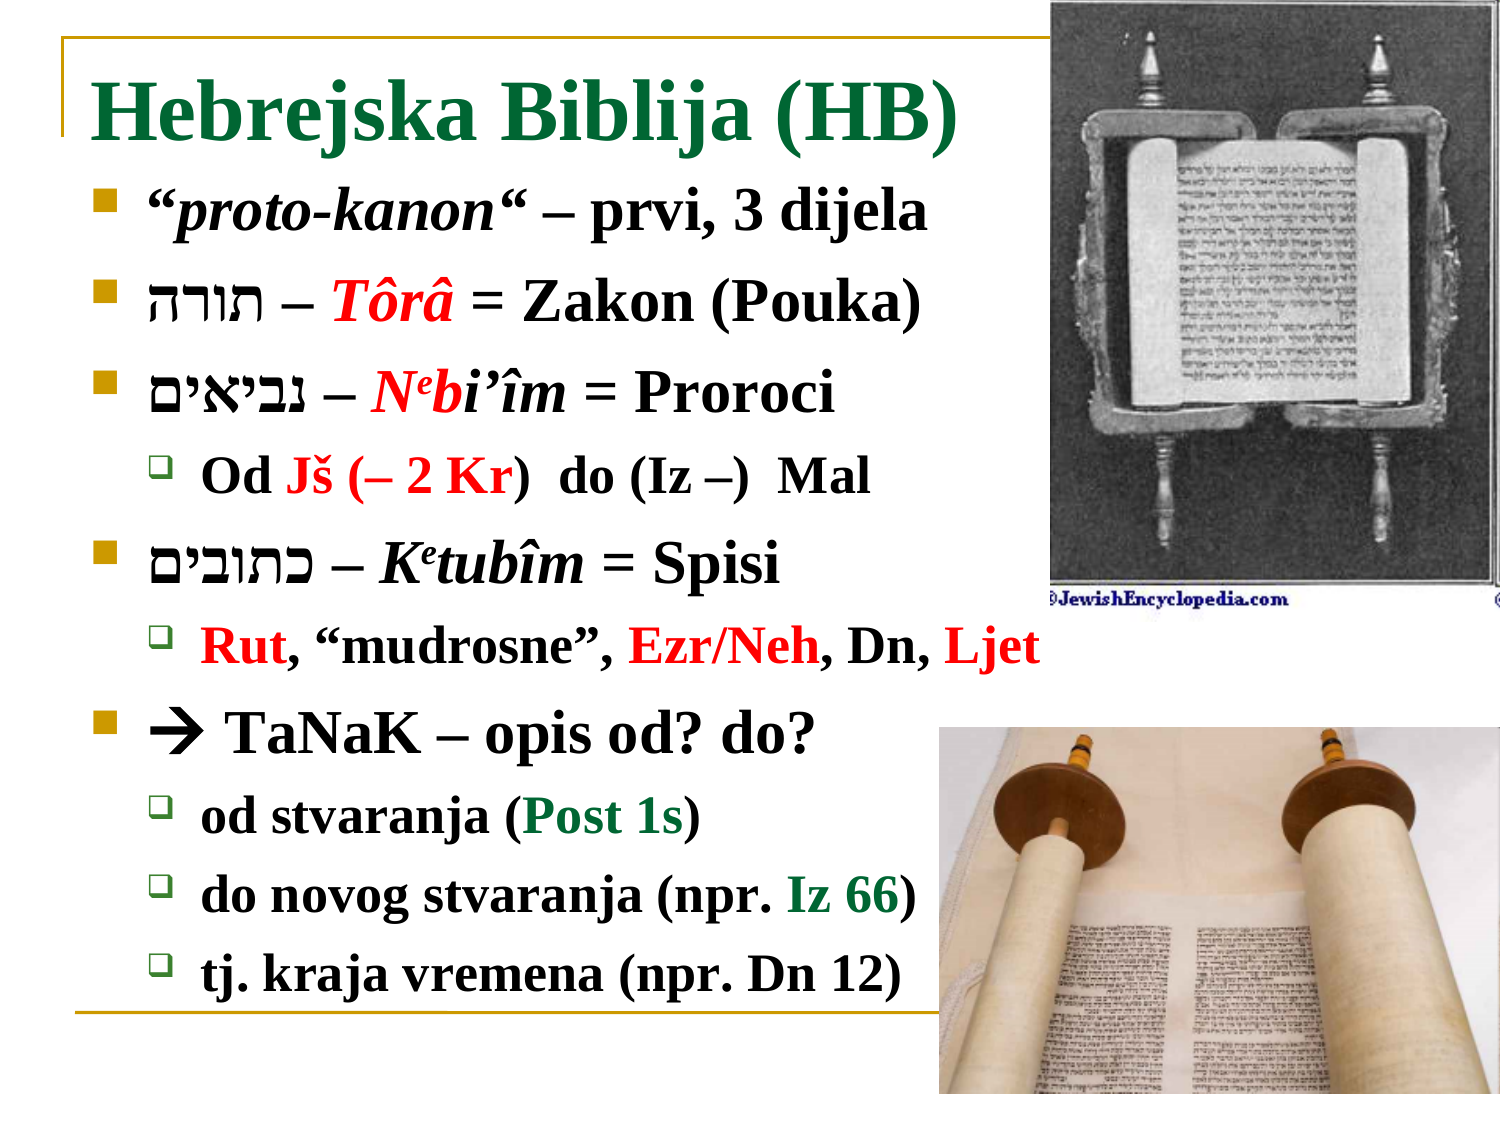

Hebrejska Biblija (HB)
“proto-kanon“ – prvi, 3 dijela
תורה – Tôrâ = Zakon (Pouka)
נביאים – Nebi’îm = Proroci
Od Jš (– 2 Kr) do (Iz –) Mal
כתובים – Ketubîm = Spisi
Rut, “mudrosne”, Ezr/Neh, Dn, Ljet
 TaNaK – opis od? do?
od stvaranja (Post 1s)
do novog stvaranja (npr. Iz 66)
tj. kraja vremena (npr. Dn 12)